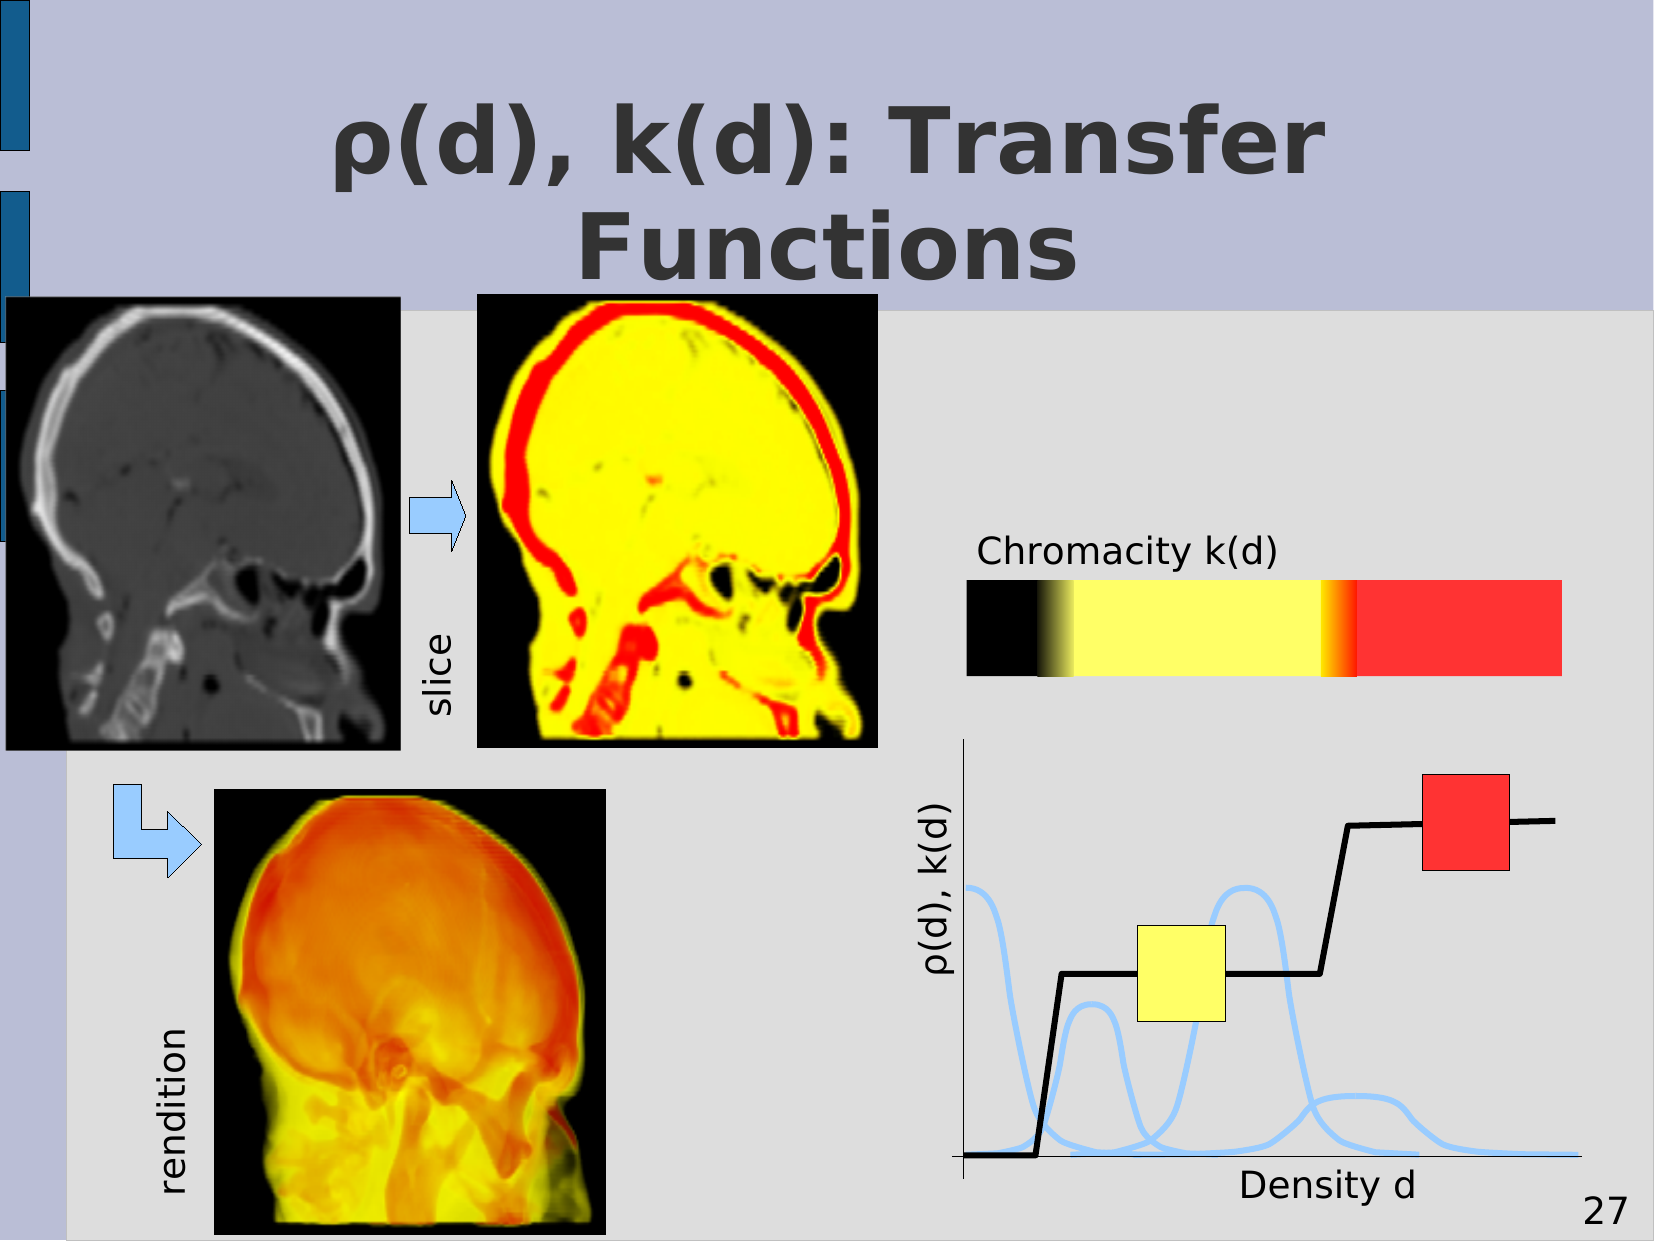

# ρ(d), k(d): Transfer Functions
Chromacity k(d)
slice
ρ(d), k(d)
rendition
Density d